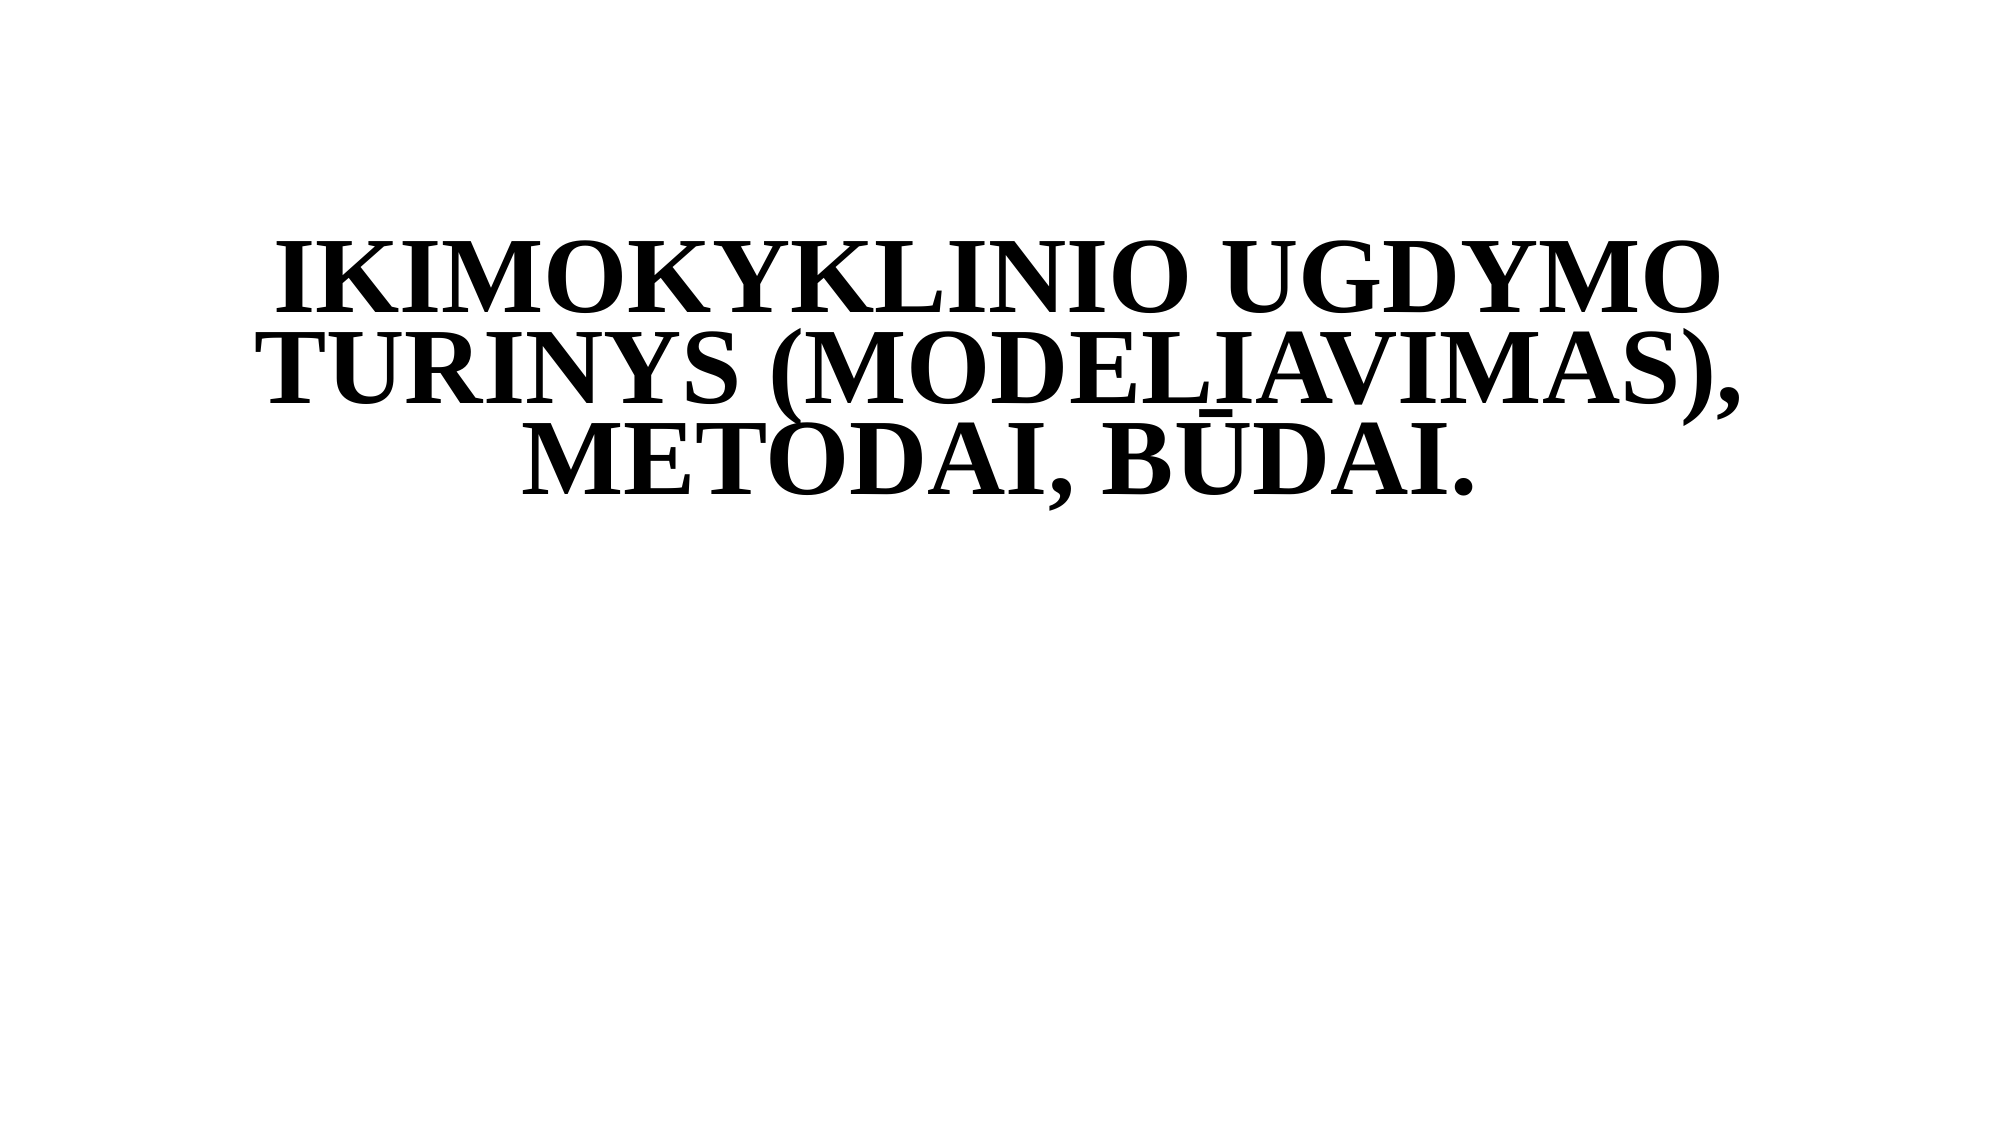

# IKIMOKYKLINIO UGDYMO TURINYS (MODELIAVIMAS), METODAI, BŪDAI.